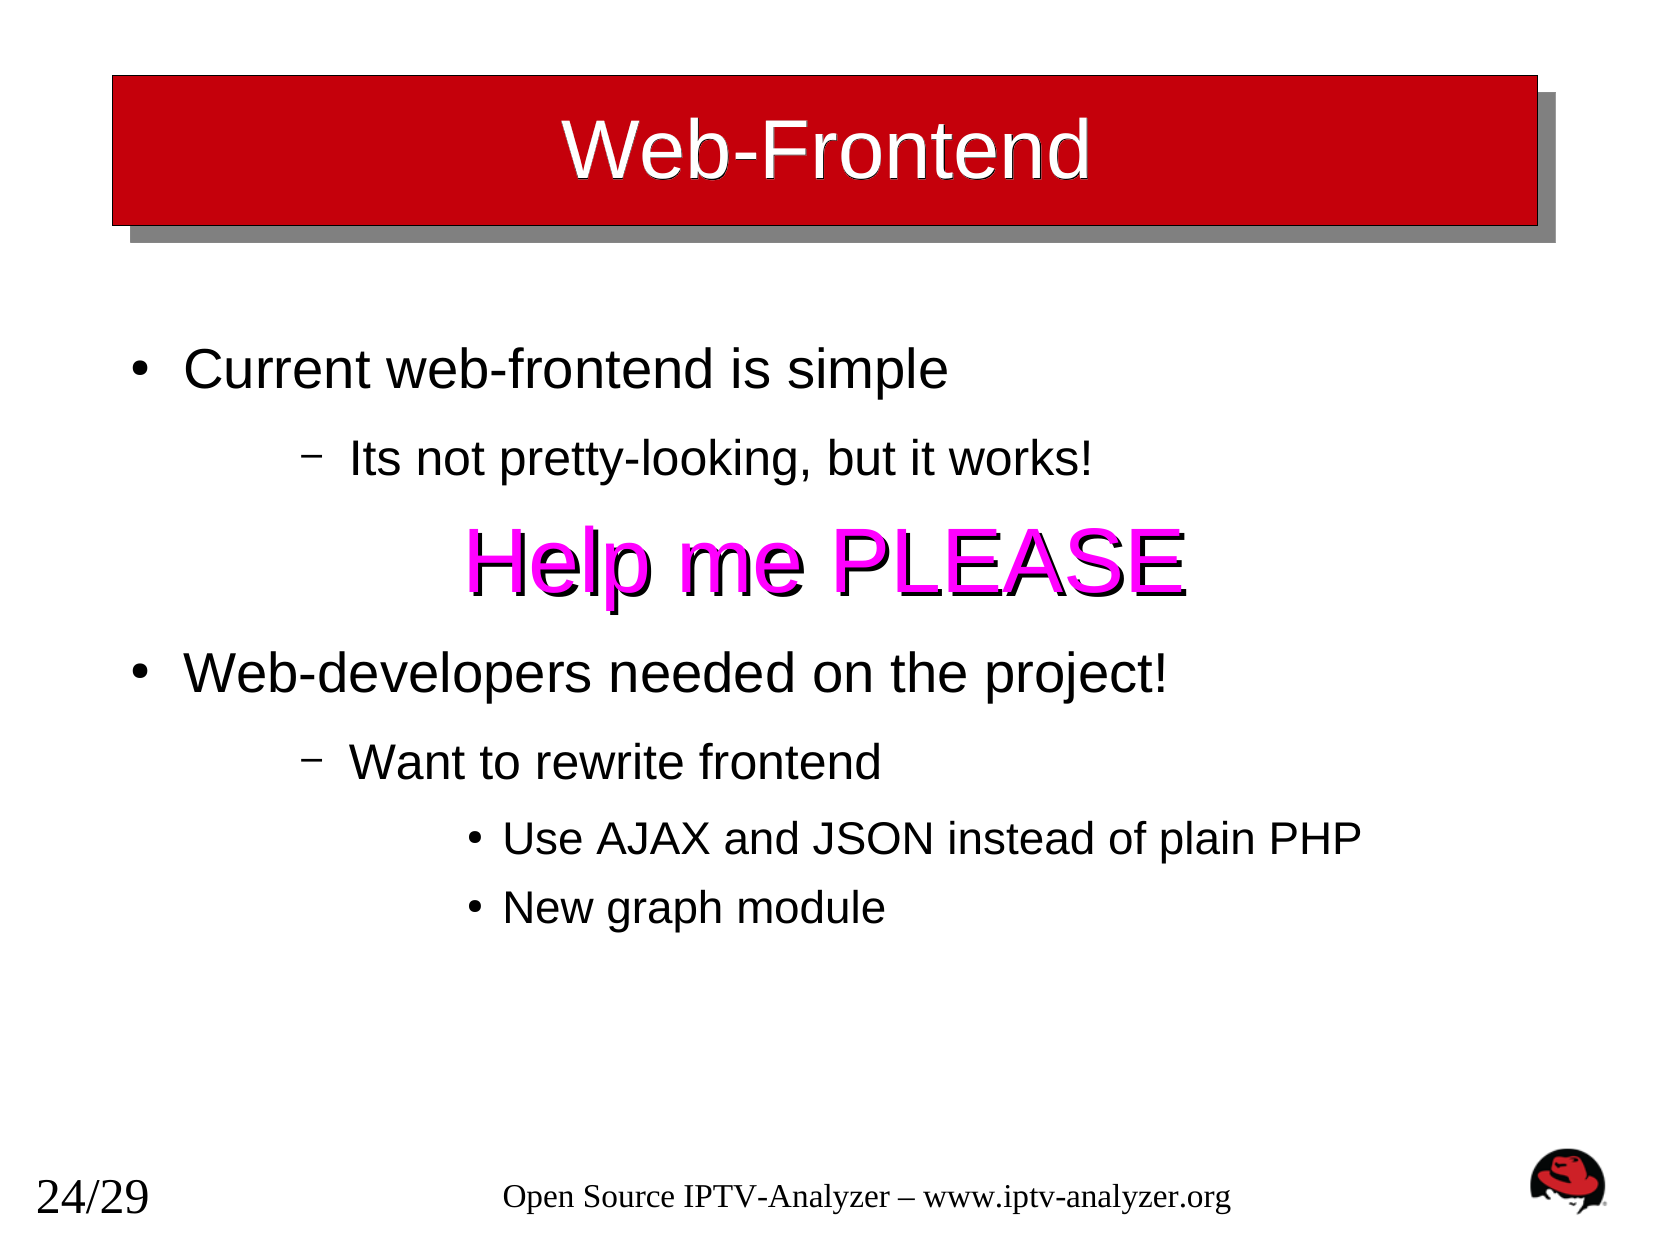

# Web-Frontend
Current web-frontend is simple
Its not pretty-looking, but it works!
Help me PLEASE
Web-developers needed on the project!
Want to rewrite frontend
Use AJAX and JSON instead of plain PHP
New graph module